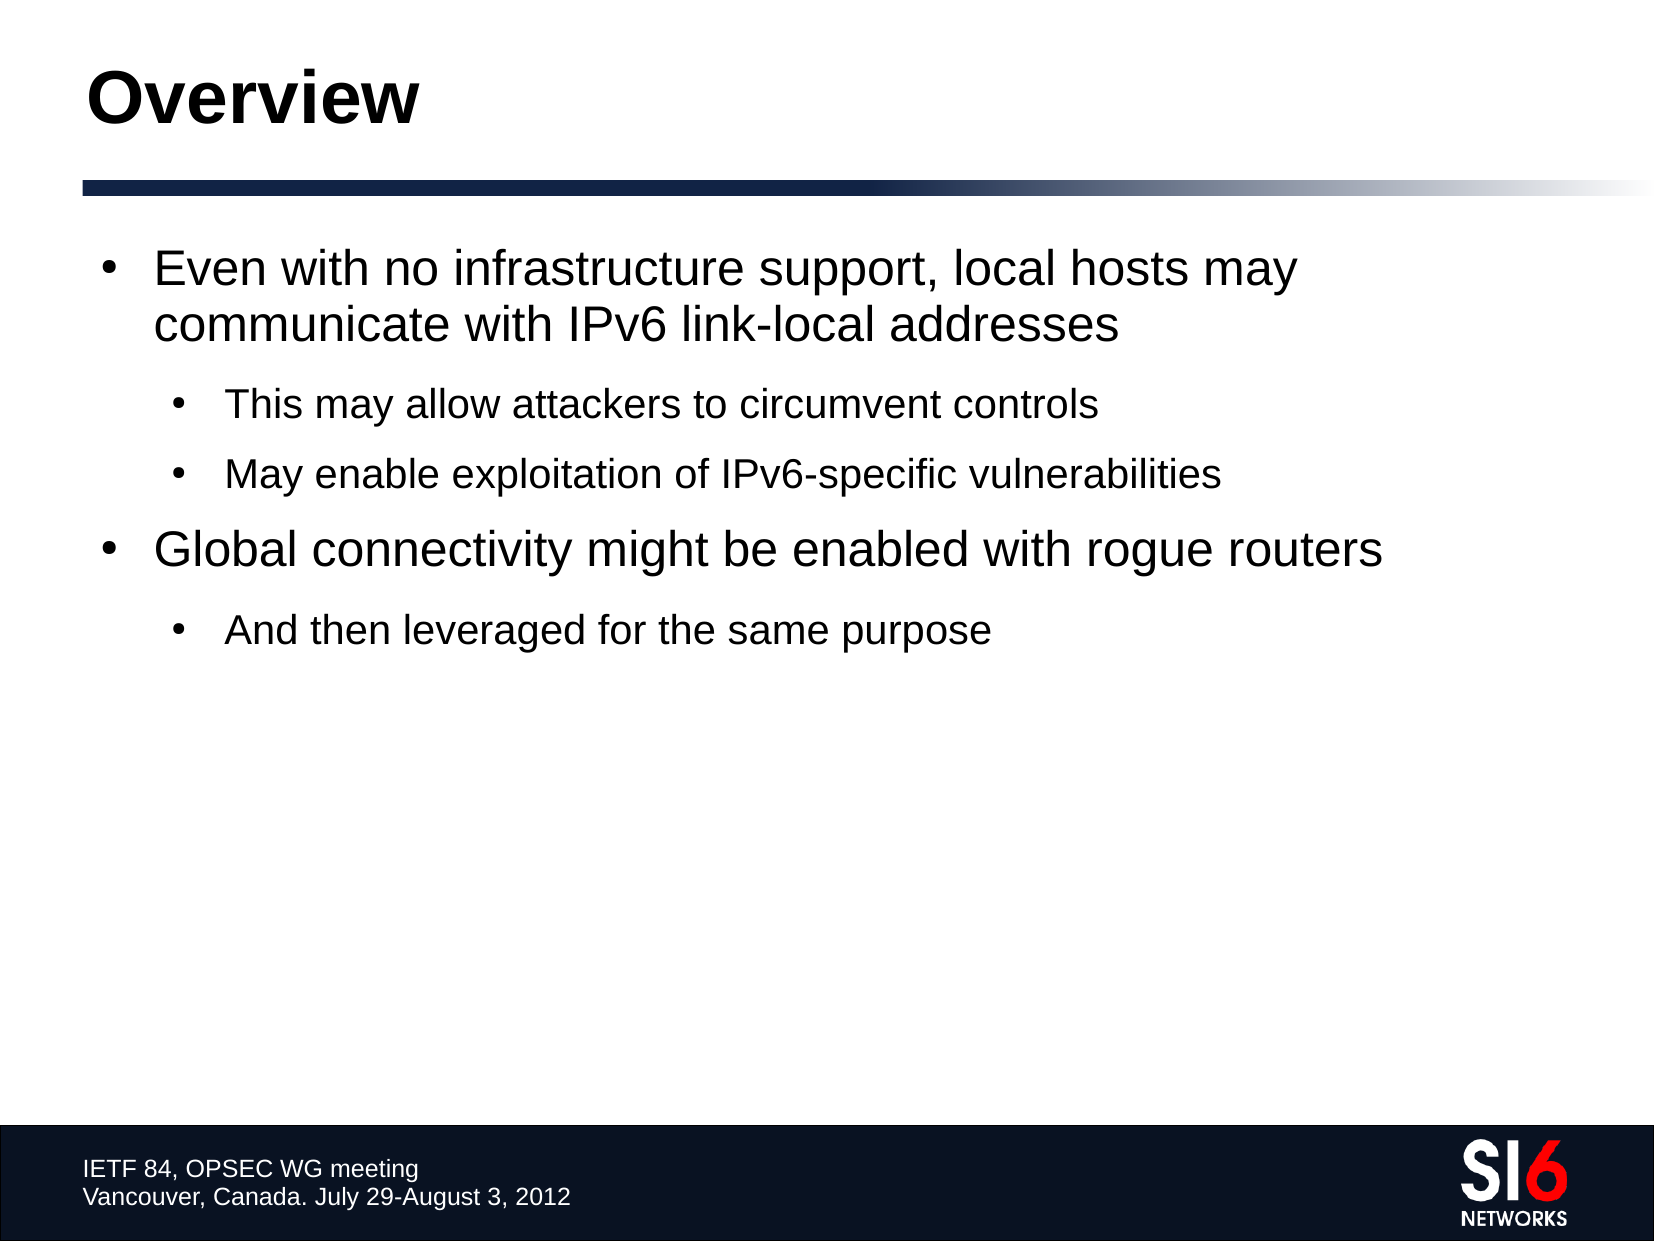

# Overview
Even with no infrastructure support, local hosts may communicate with IPv6 link-local addresses
This may allow attackers to circumvent controls
May enable exploitation of IPv6-specific vulnerabilities
Global connectivity might be enabled with rogue routers
And then leveraged for the same purpose